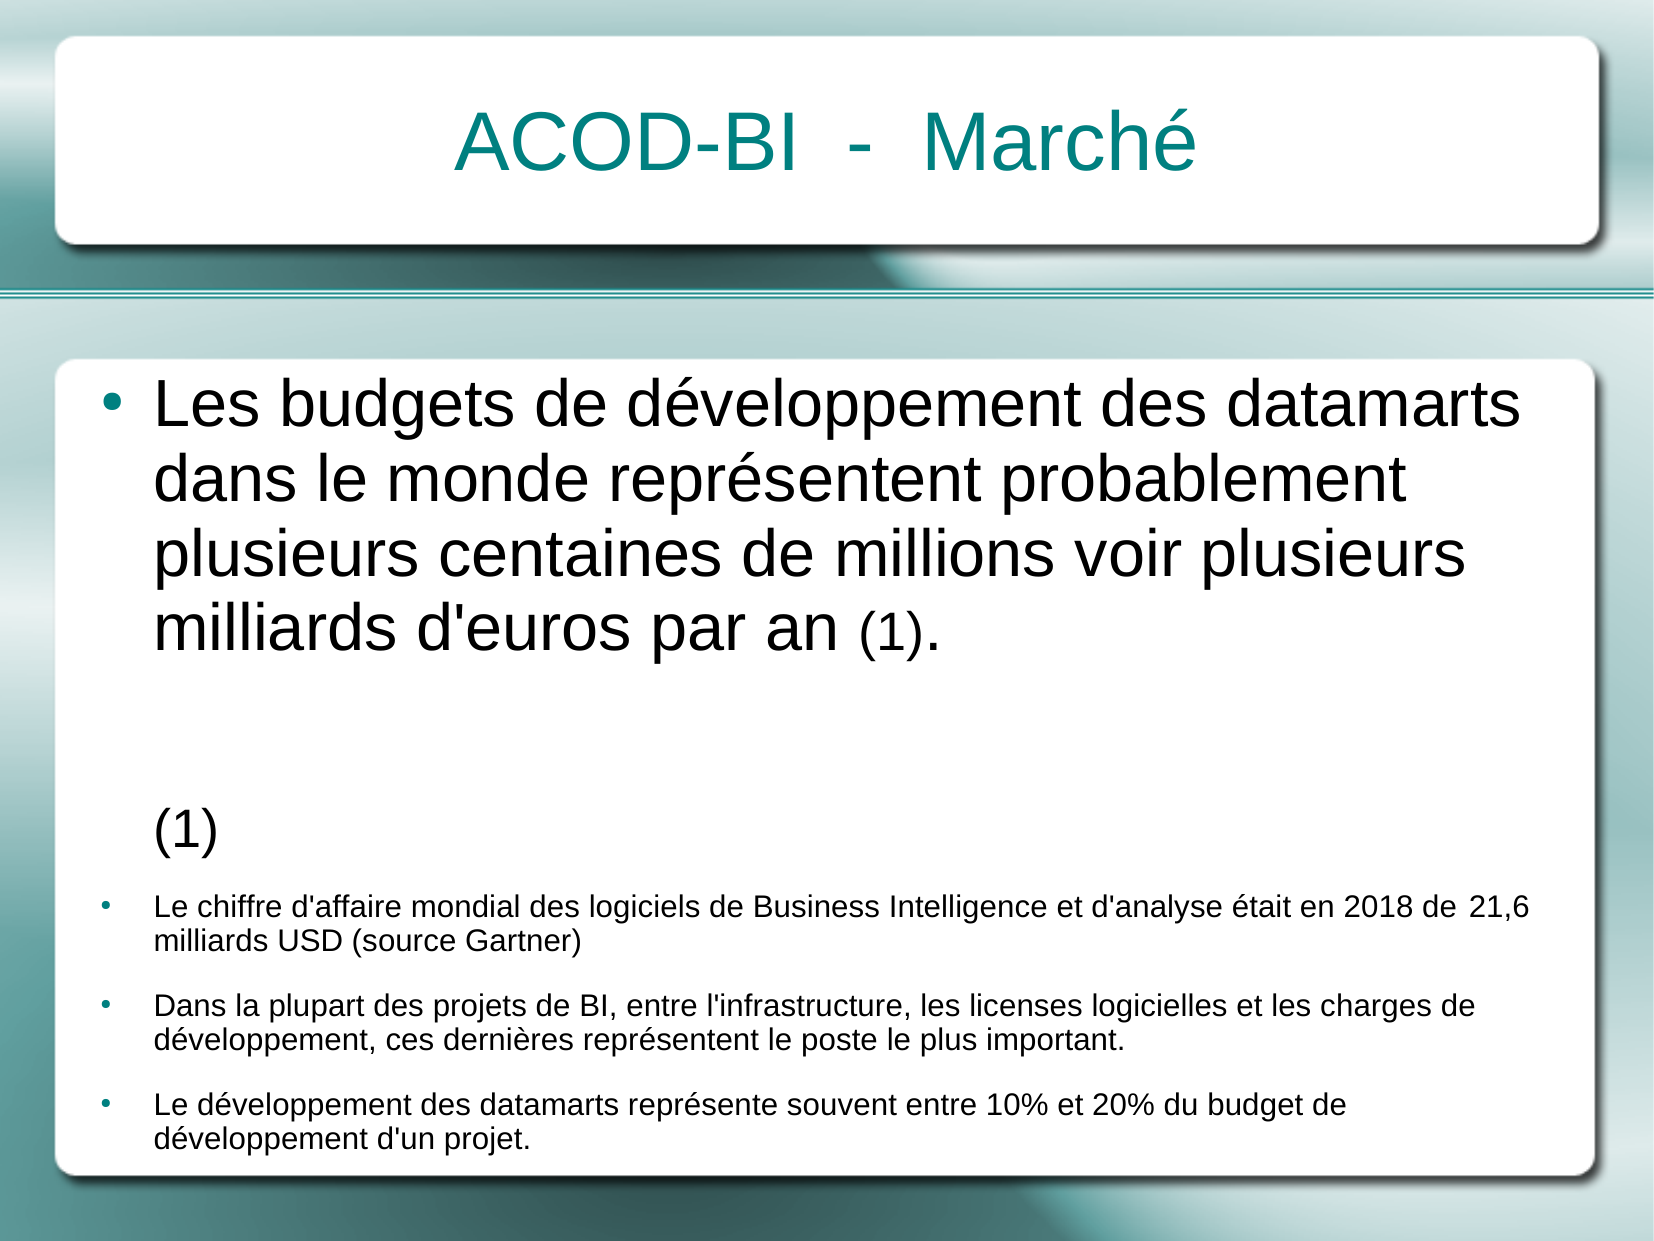

# ACOD-BI - Marché
Les budgets de développement des datamarts dans le monde représentent probablement plusieurs centaines de millions voir plusieurs milliards d'euros par an (1).
(1)
Le chiffre d'affaire mondial des logiciels de Business Intelligence et d'analyse était en 2018 de 21,6 milliards USD (source Gartner)
Dans la plupart des projets de BI, entre l'infrastructure, les licenses logicielles et les charges de développement, ces dernières représentent le poste le plus important.
Le développement des datamarts représente souvent entre 10% et 20% du budget de développement d'un projet.